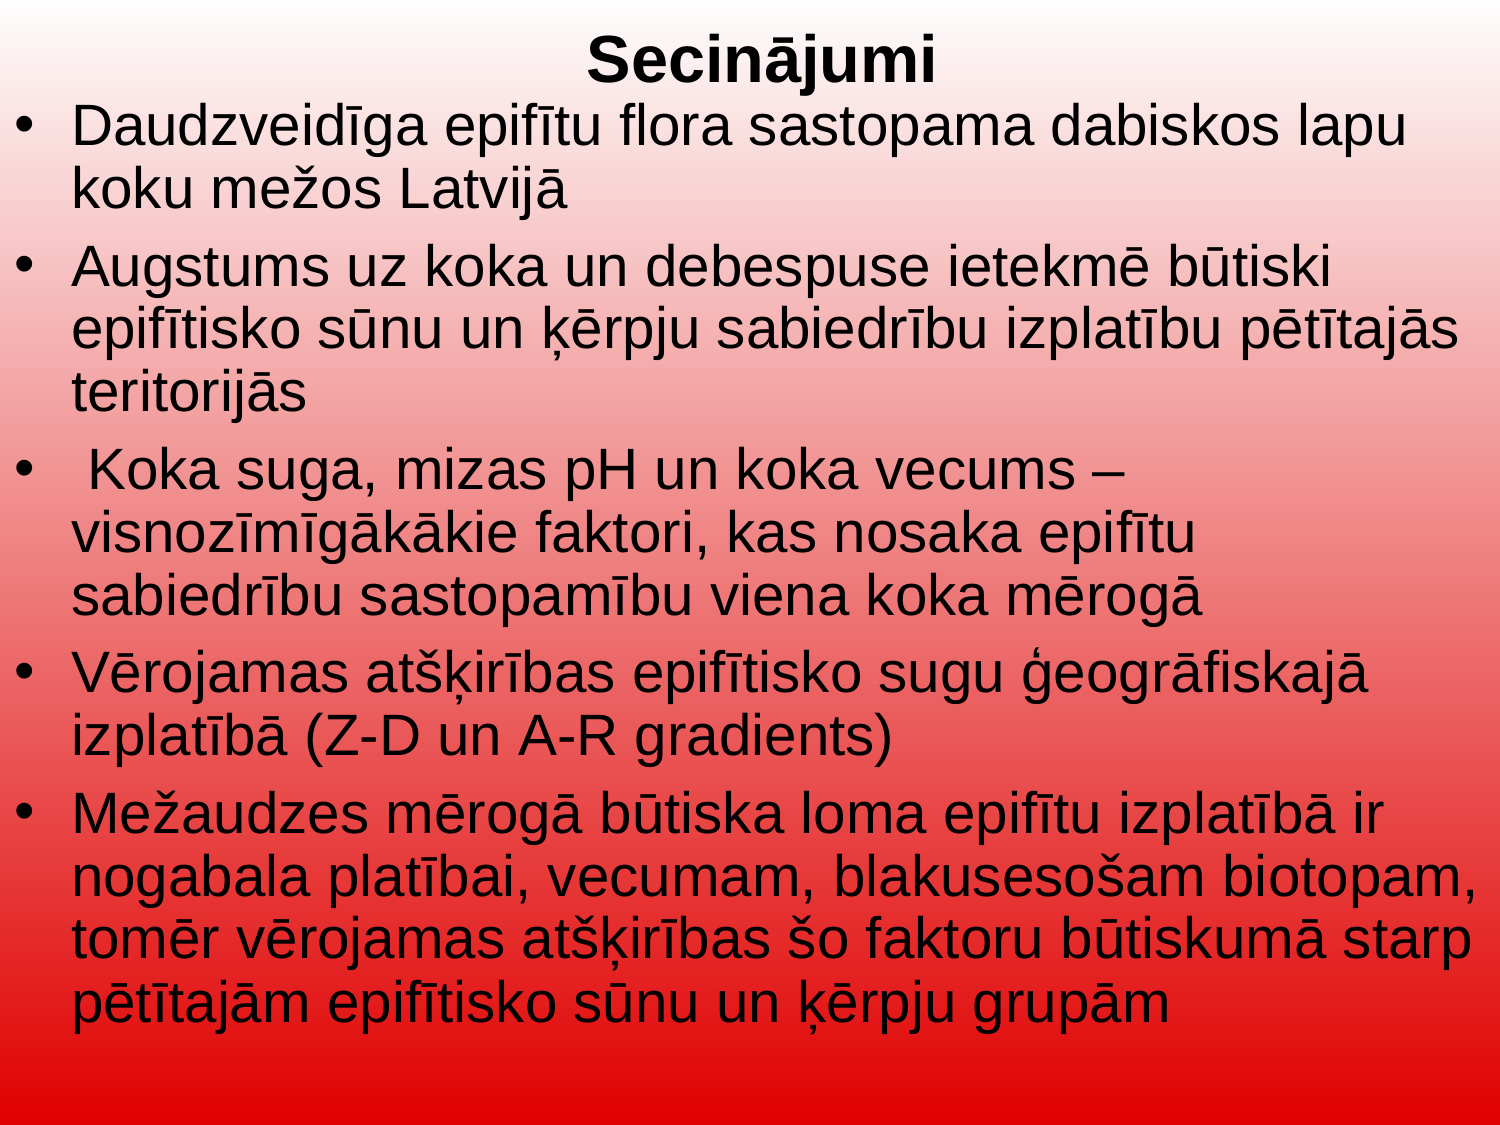

# Secinājumi
Daudzveidīga epifītu flora sastopama dabiskos lapu koku mežos Latvijā
Augstums uz koka un debespuse ietekmē būtiski epifītisko sūnu un ķērpju sabiedrību izplatību pētītajās teritorijās
 Koka suga, mizas pH un koka vecums – visnozīmīgākākie faktori, kas nosaka epifītu sabiedrību sastopamību viena koka mērogā
Vērojamas atšķirības epifītisko sugu ģeogrāfiskajā izplatībā (Z-D un A-R gradients)
Mežaudzes mērogā būtiska loma epifītu izplatībā ir nogabala platībai, vecumam, blakusesošam biotopam, tomēr vērojamas atšķirības šo faktoru būtiskumā starp pētītajām epifītisko sūnu un ķērpju grupām